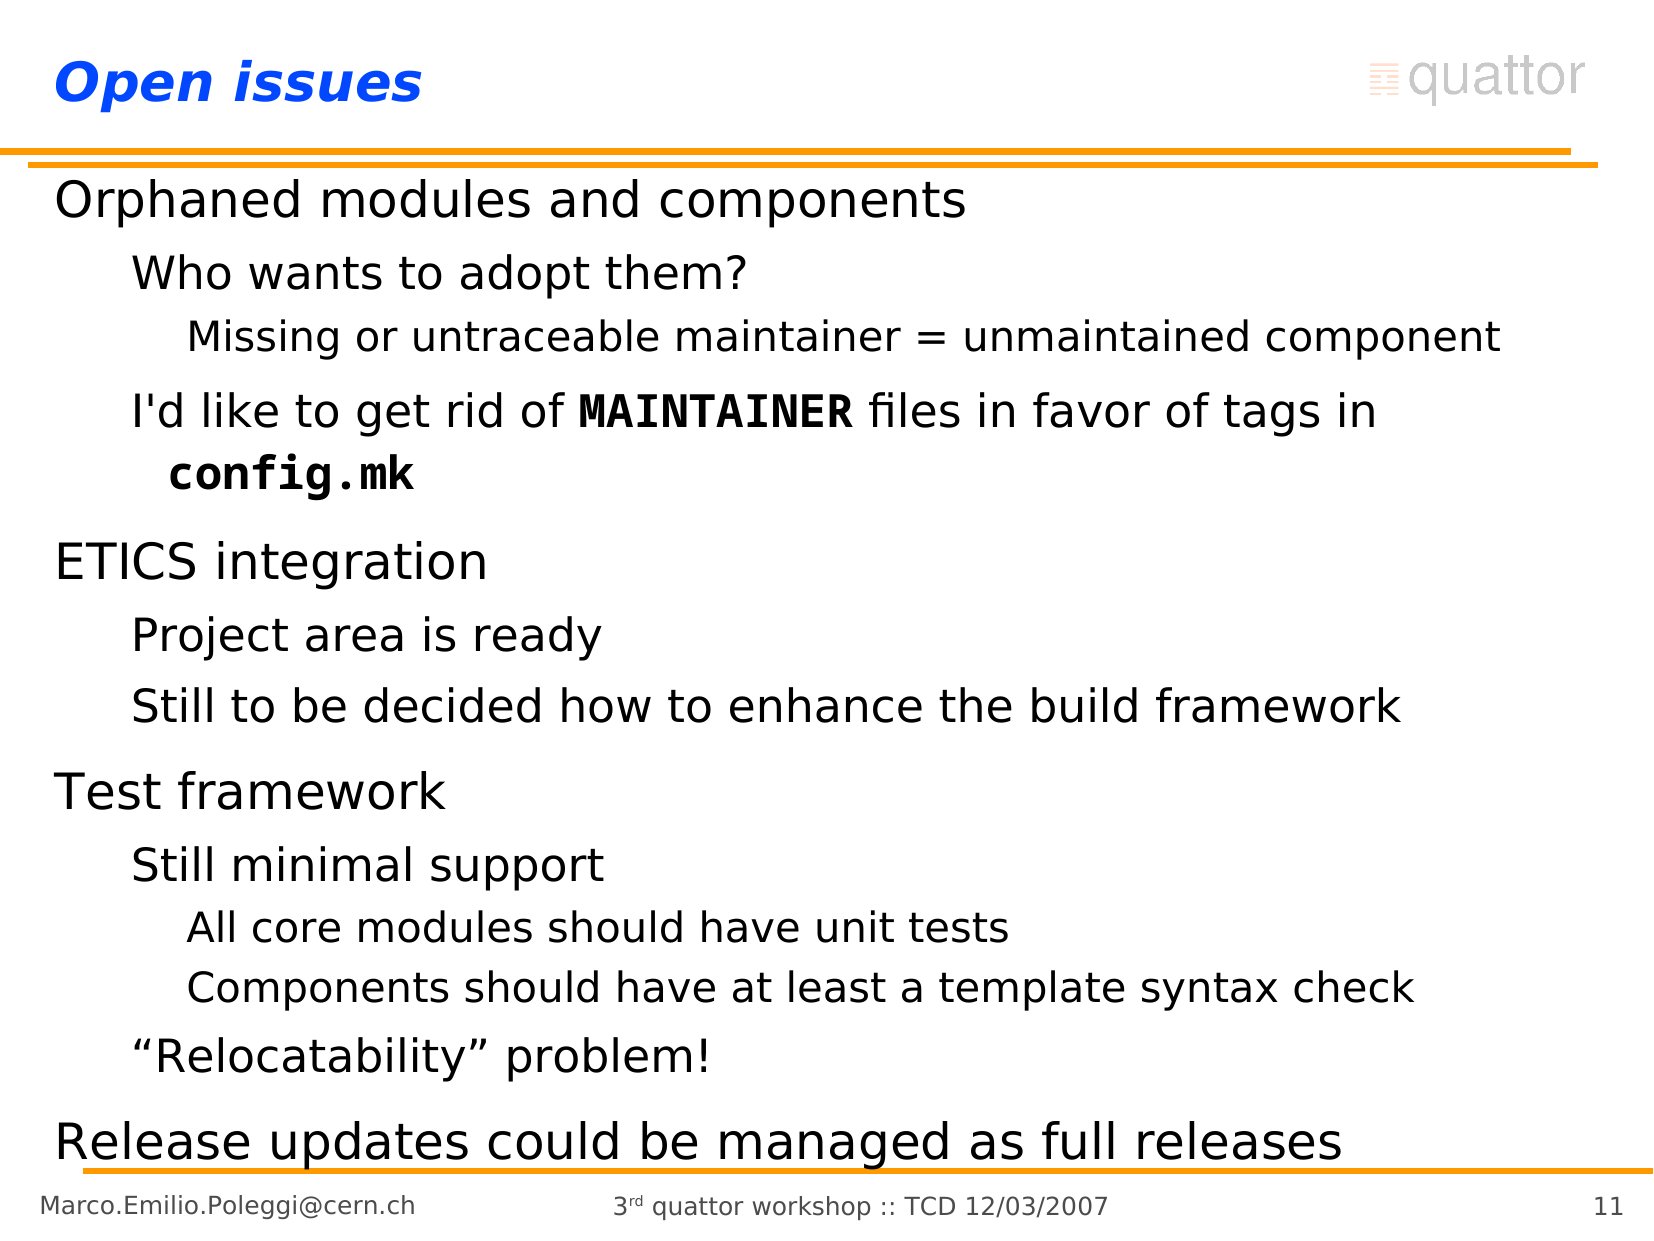

# Open issues
Orphaned modules and components
Who wants to adopt them?
Missing or untraceable maintainer = unmaintained component
I'd like to get rid of MAINTAINER files in favor of tags in config.mk
ETICS integration
Project area is ready
Still to be decided how to enhance the build framework
Test framework
Still minimal support
All core modules should have unit tests
Components should have at least a template syntax check
“Relocatability” problem!
Release updates could be managed as full releases
06/16/2006
11
Quattor @ LCG-T2 workshop